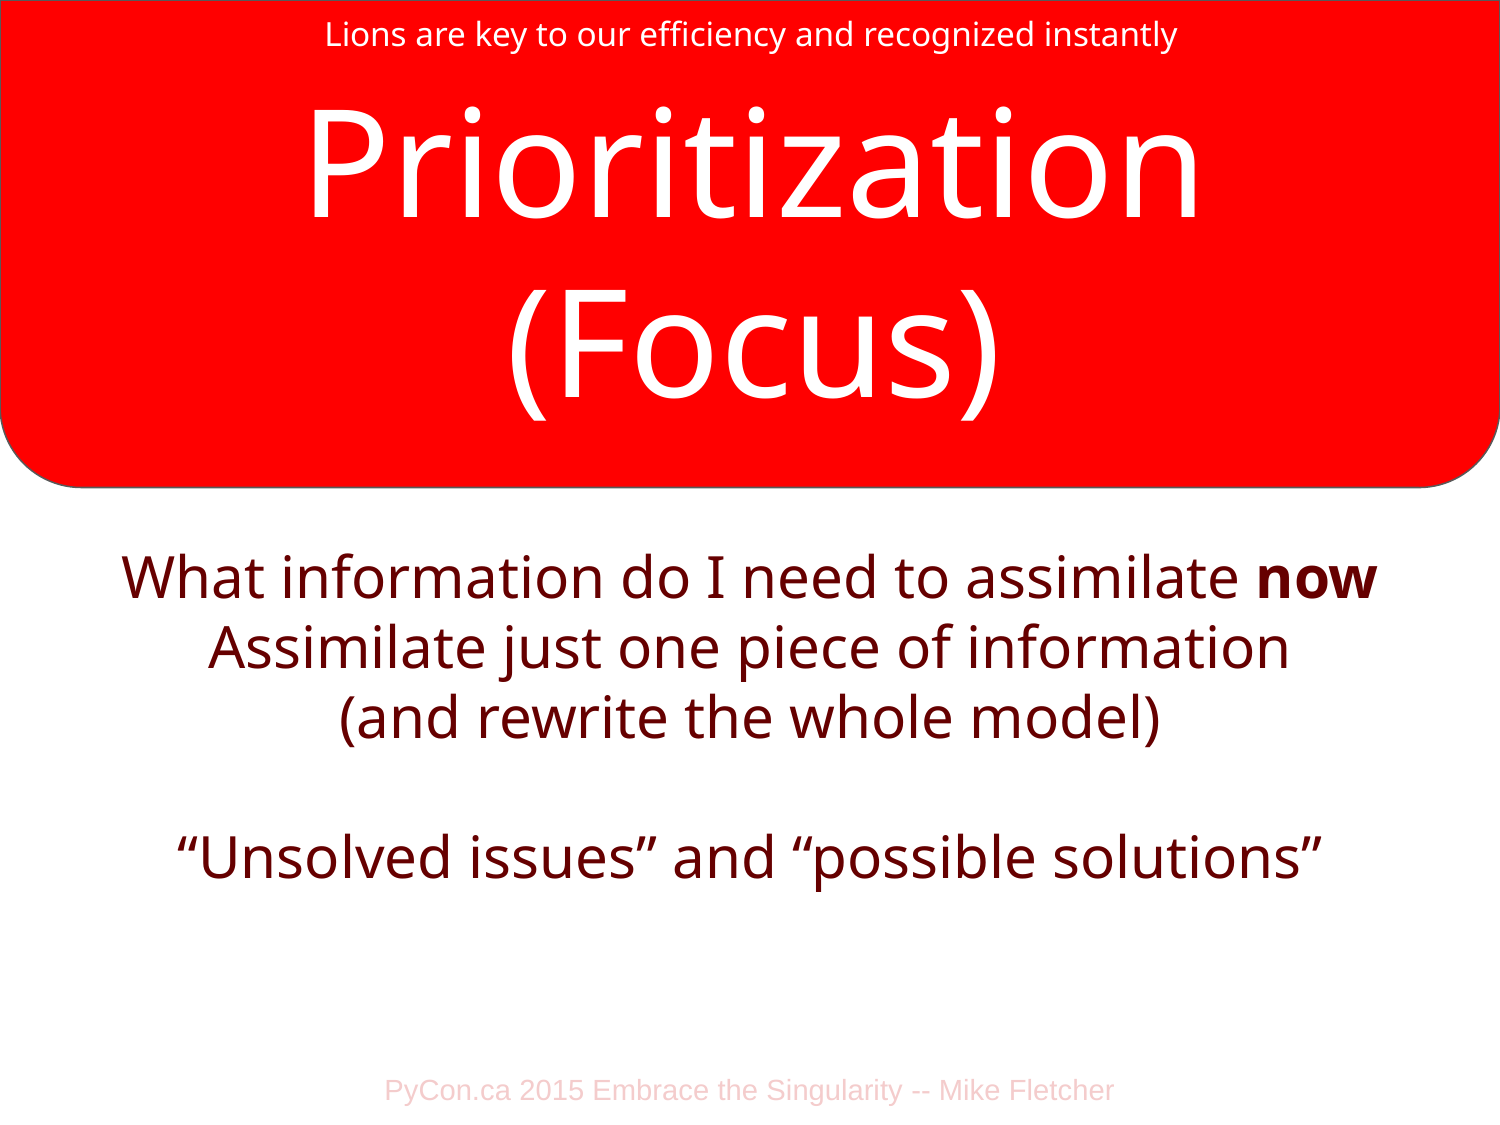

Lions are key to our efficiency and recognized instantly
# Prioritization (Focus)
What information do I need to assimilate now
Assimilate just one piece of information
(and rewrite the whole model)
“Unsolved issues” and “possible solutions”